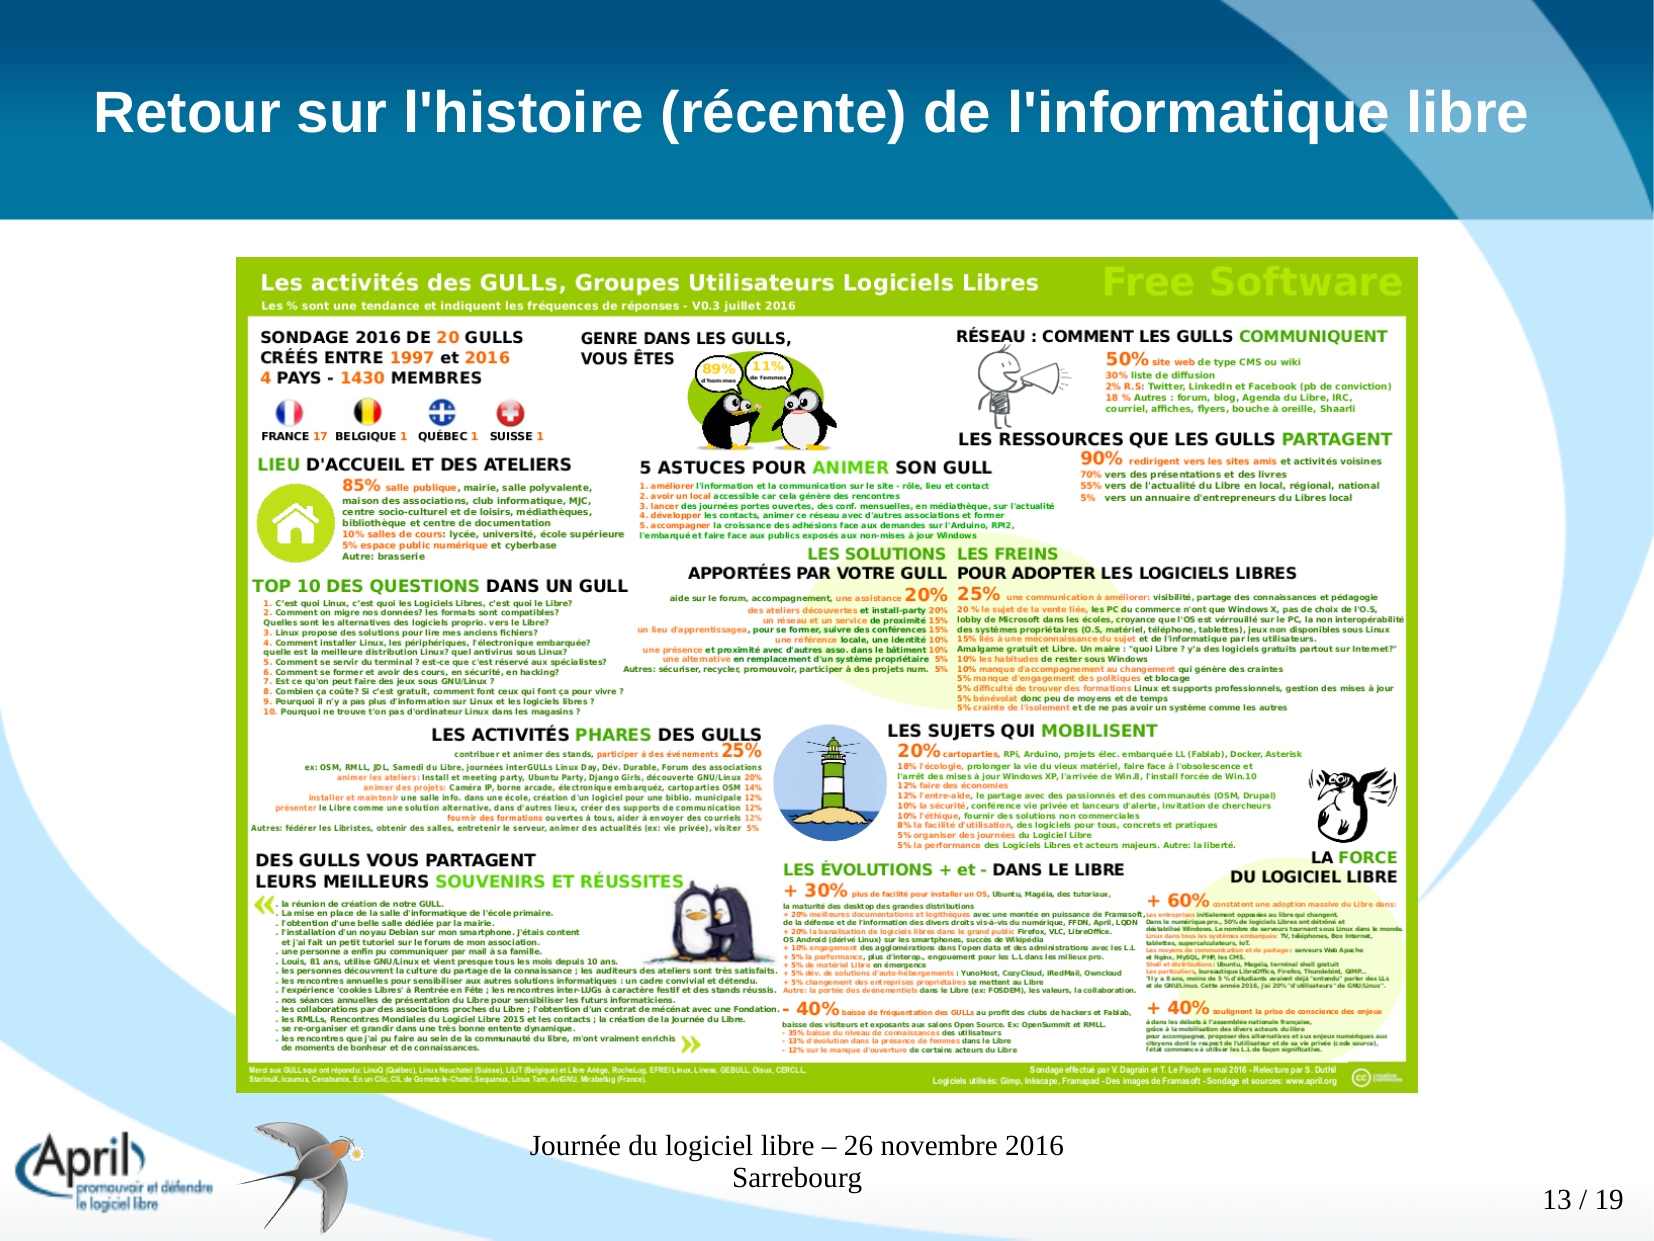

# Retour sur l'histoire (récente) de l'informatique libre
17 novembre 2014 - CNAJEP
13